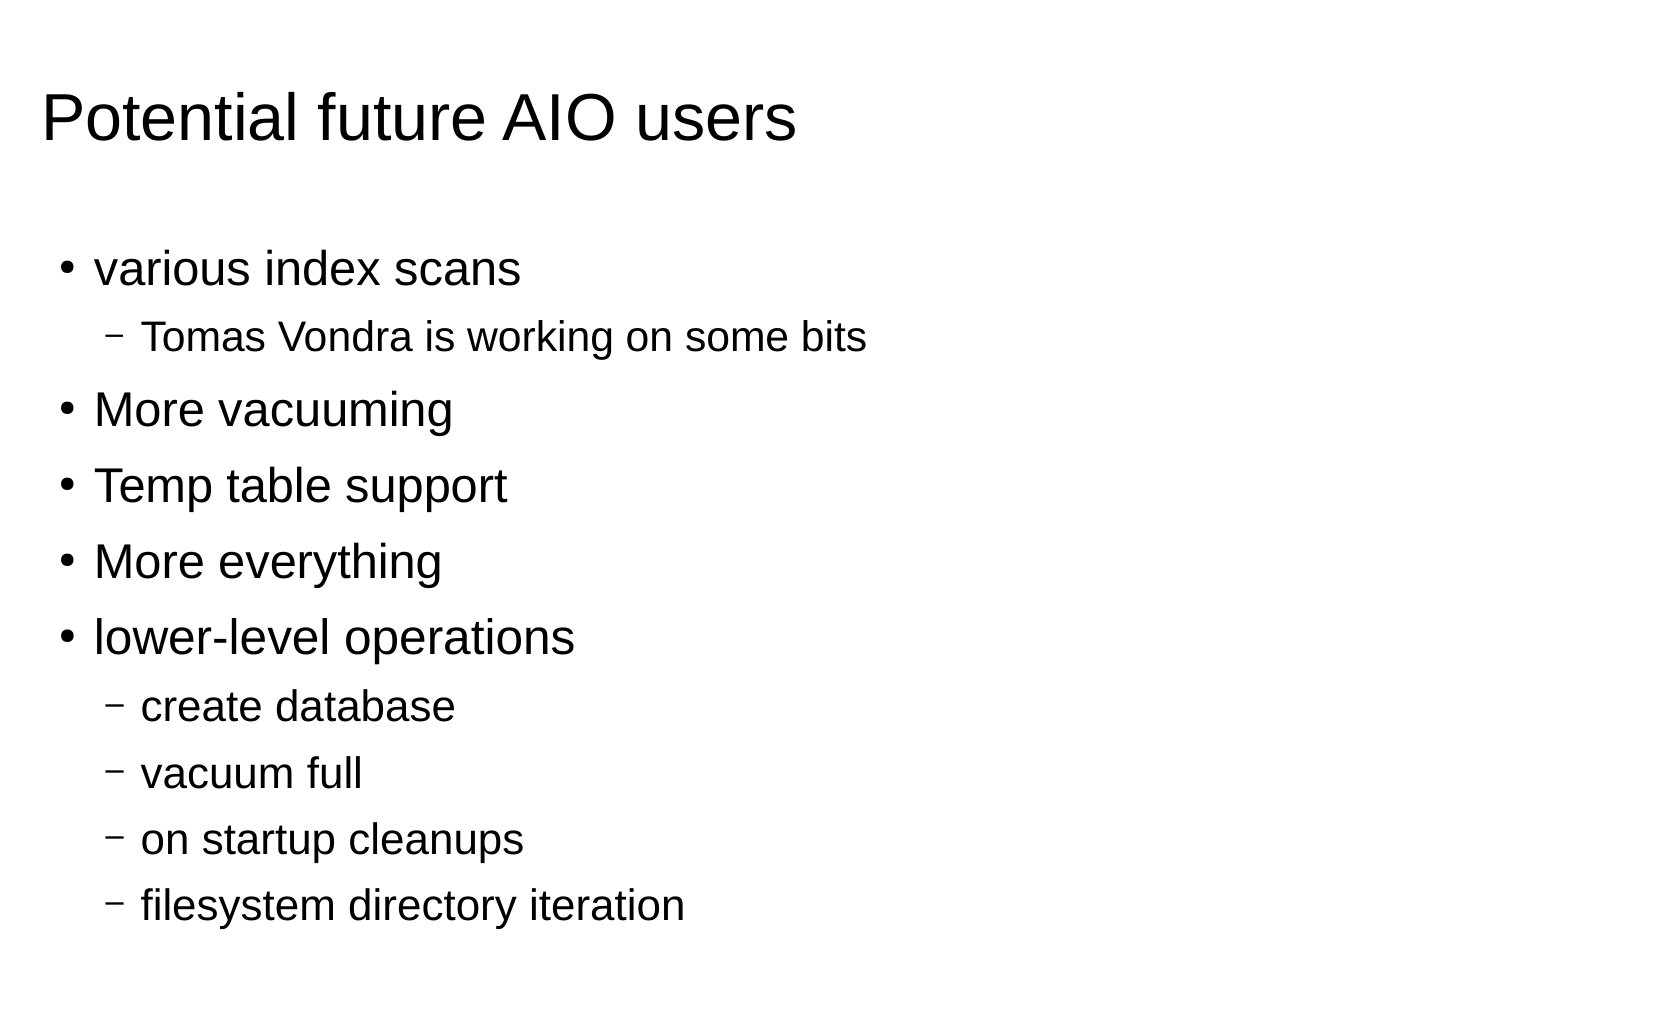

# Potential future AIO users
various index scans
Tomas Vondra is working on some bits
More vacuuming
Temp table support
More everything
lower-level operations
create database
vacuum full
on startup cleanups
filesystem directory iteration